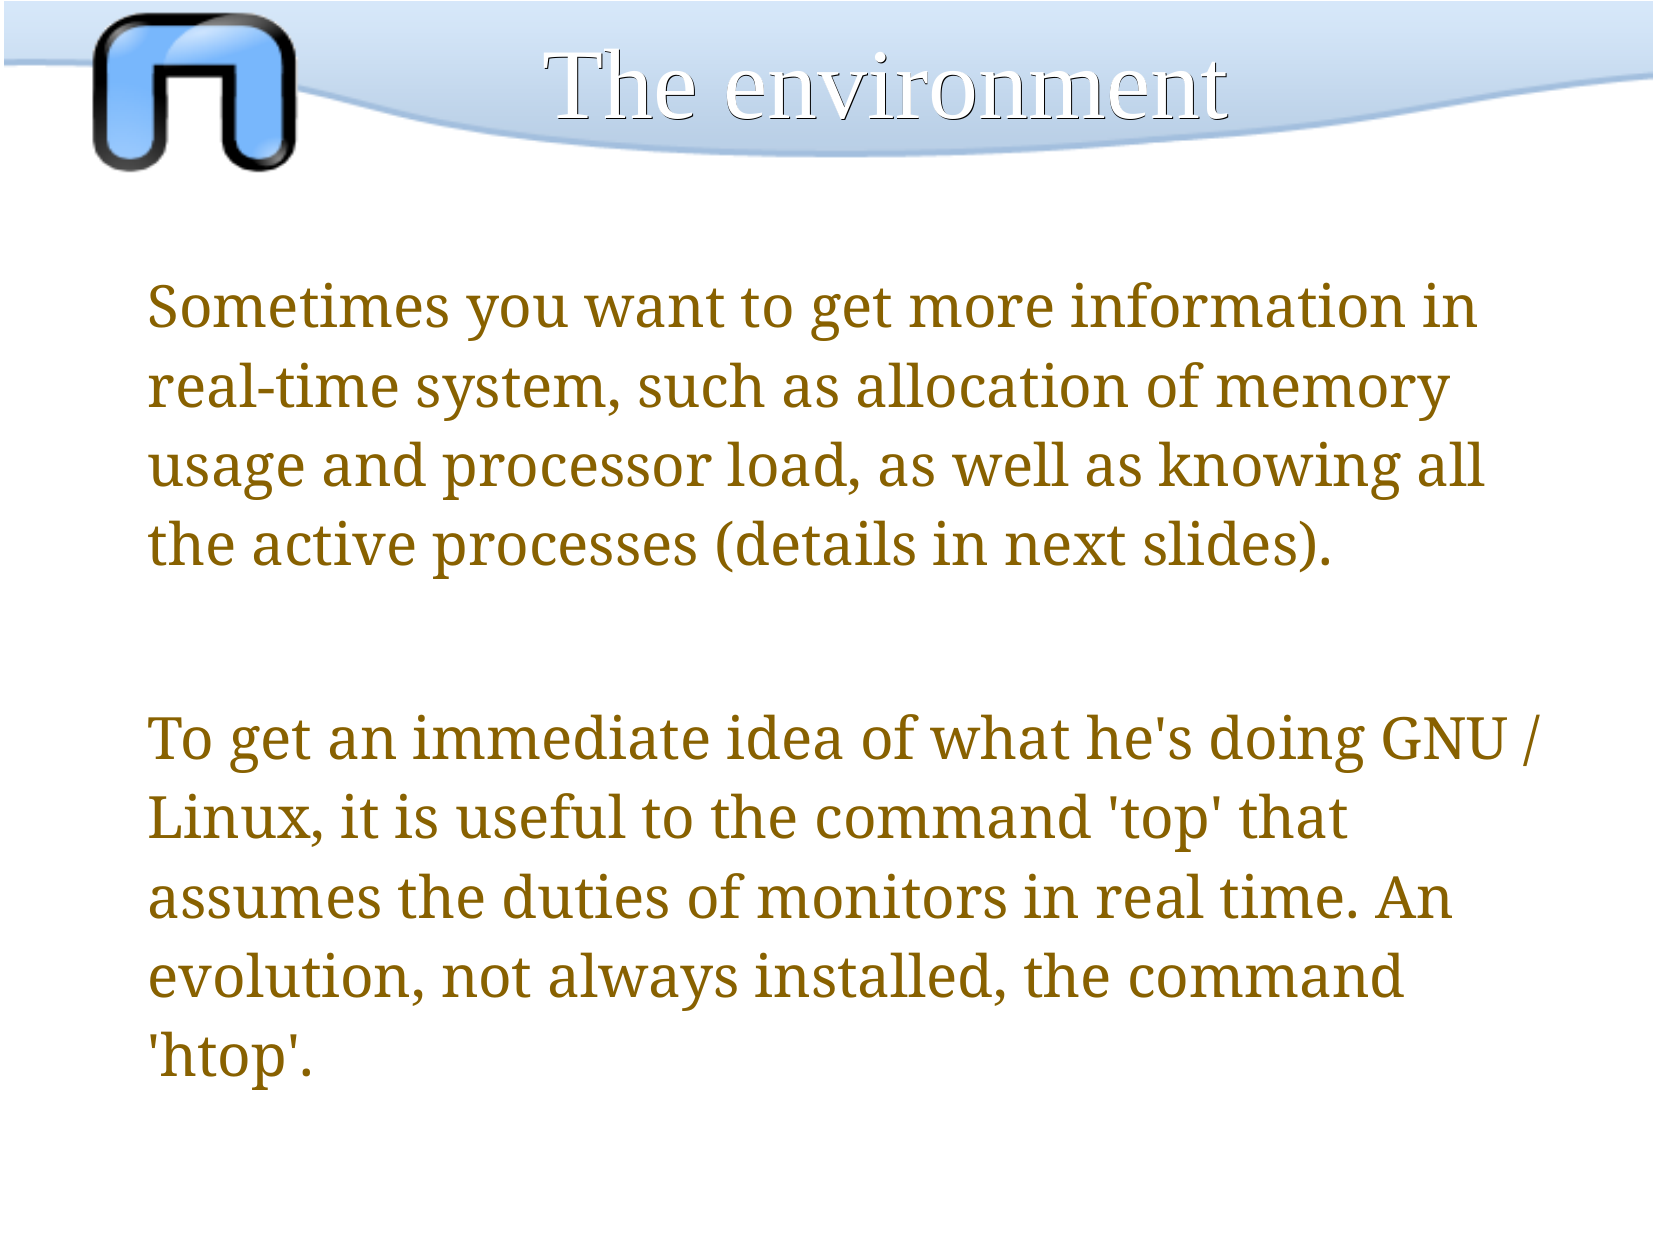

The environment
# Sometimes you want to get more information in real-time system, such as allocation of memory usage and processor load, as well as knowing all the active processes (details in next slides).
To get an immediate idea of what he's doing GNU / Linux, it is useful to the command 'top' that assumes the duties of monitors in real time. An evolution, not always installed, the command 'htop'.